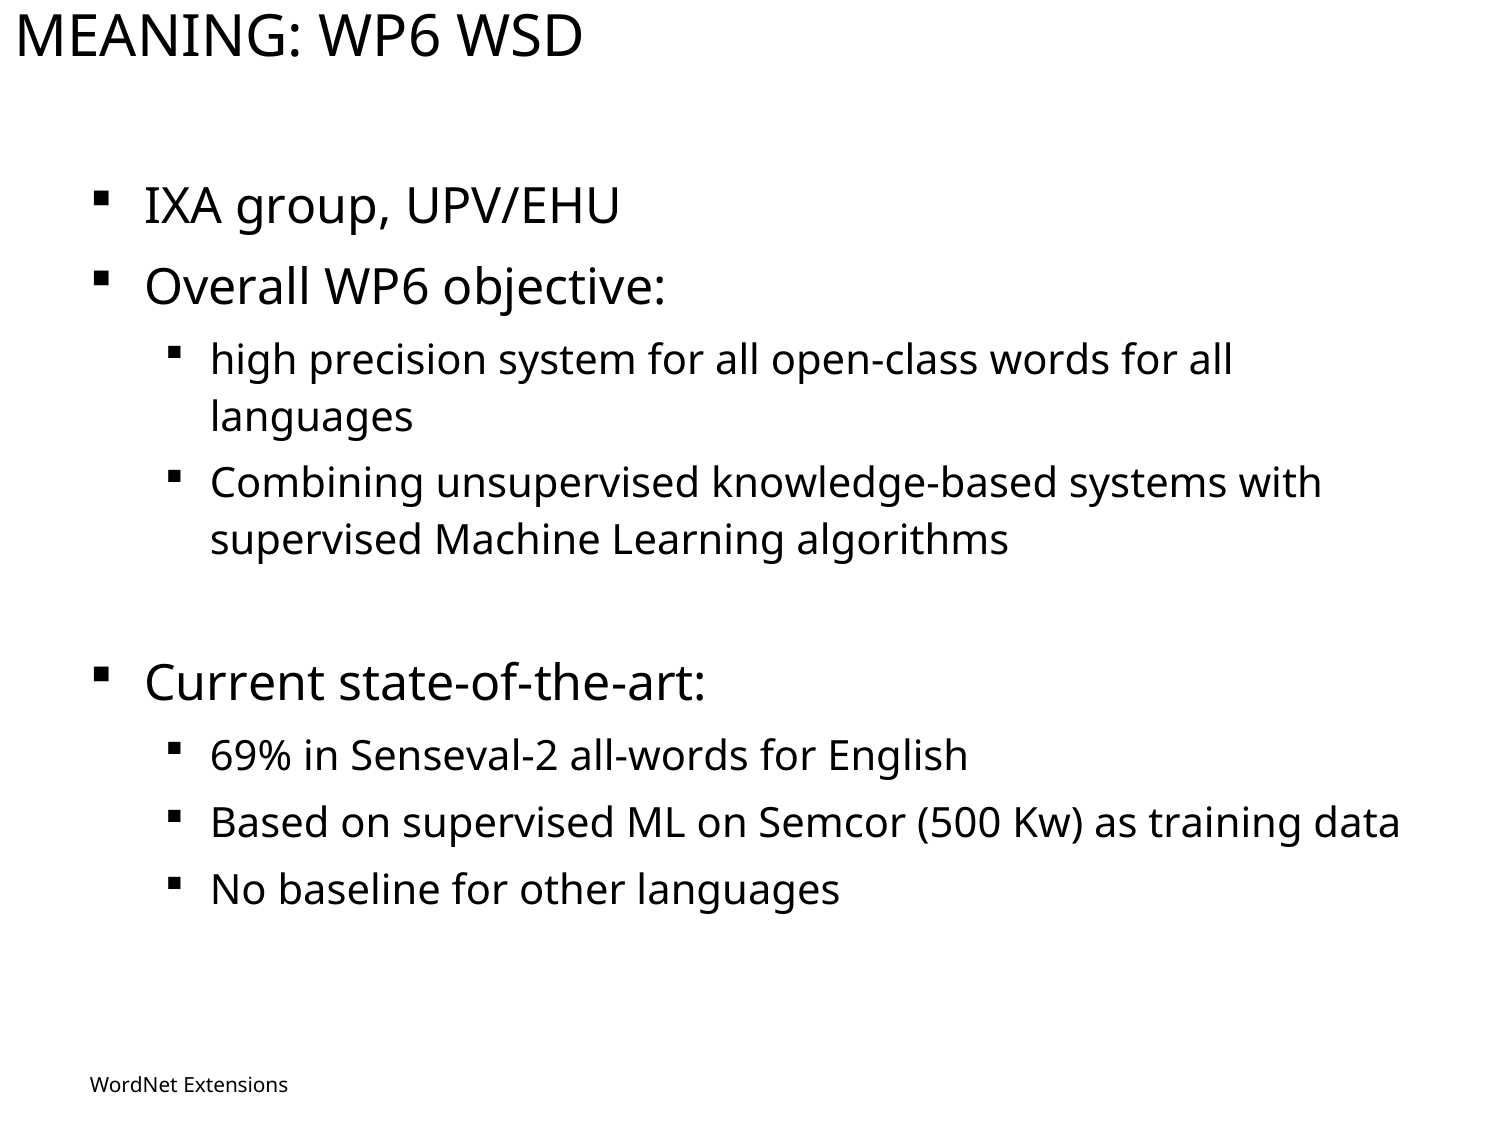

# MEANING: WP6 WSD
IXA group, UPV/EHU
Overall WP6 objective:
high precision system for all open-class words for all languages
Combining unsupervised knowledge-based systems with supervised Machine Learning algorithms
Current state-of-the-art:
69% in Senseval-2 all-words for English
Based on supervised ML on Semcor (500 Kw) as training data
No baseline for other languages